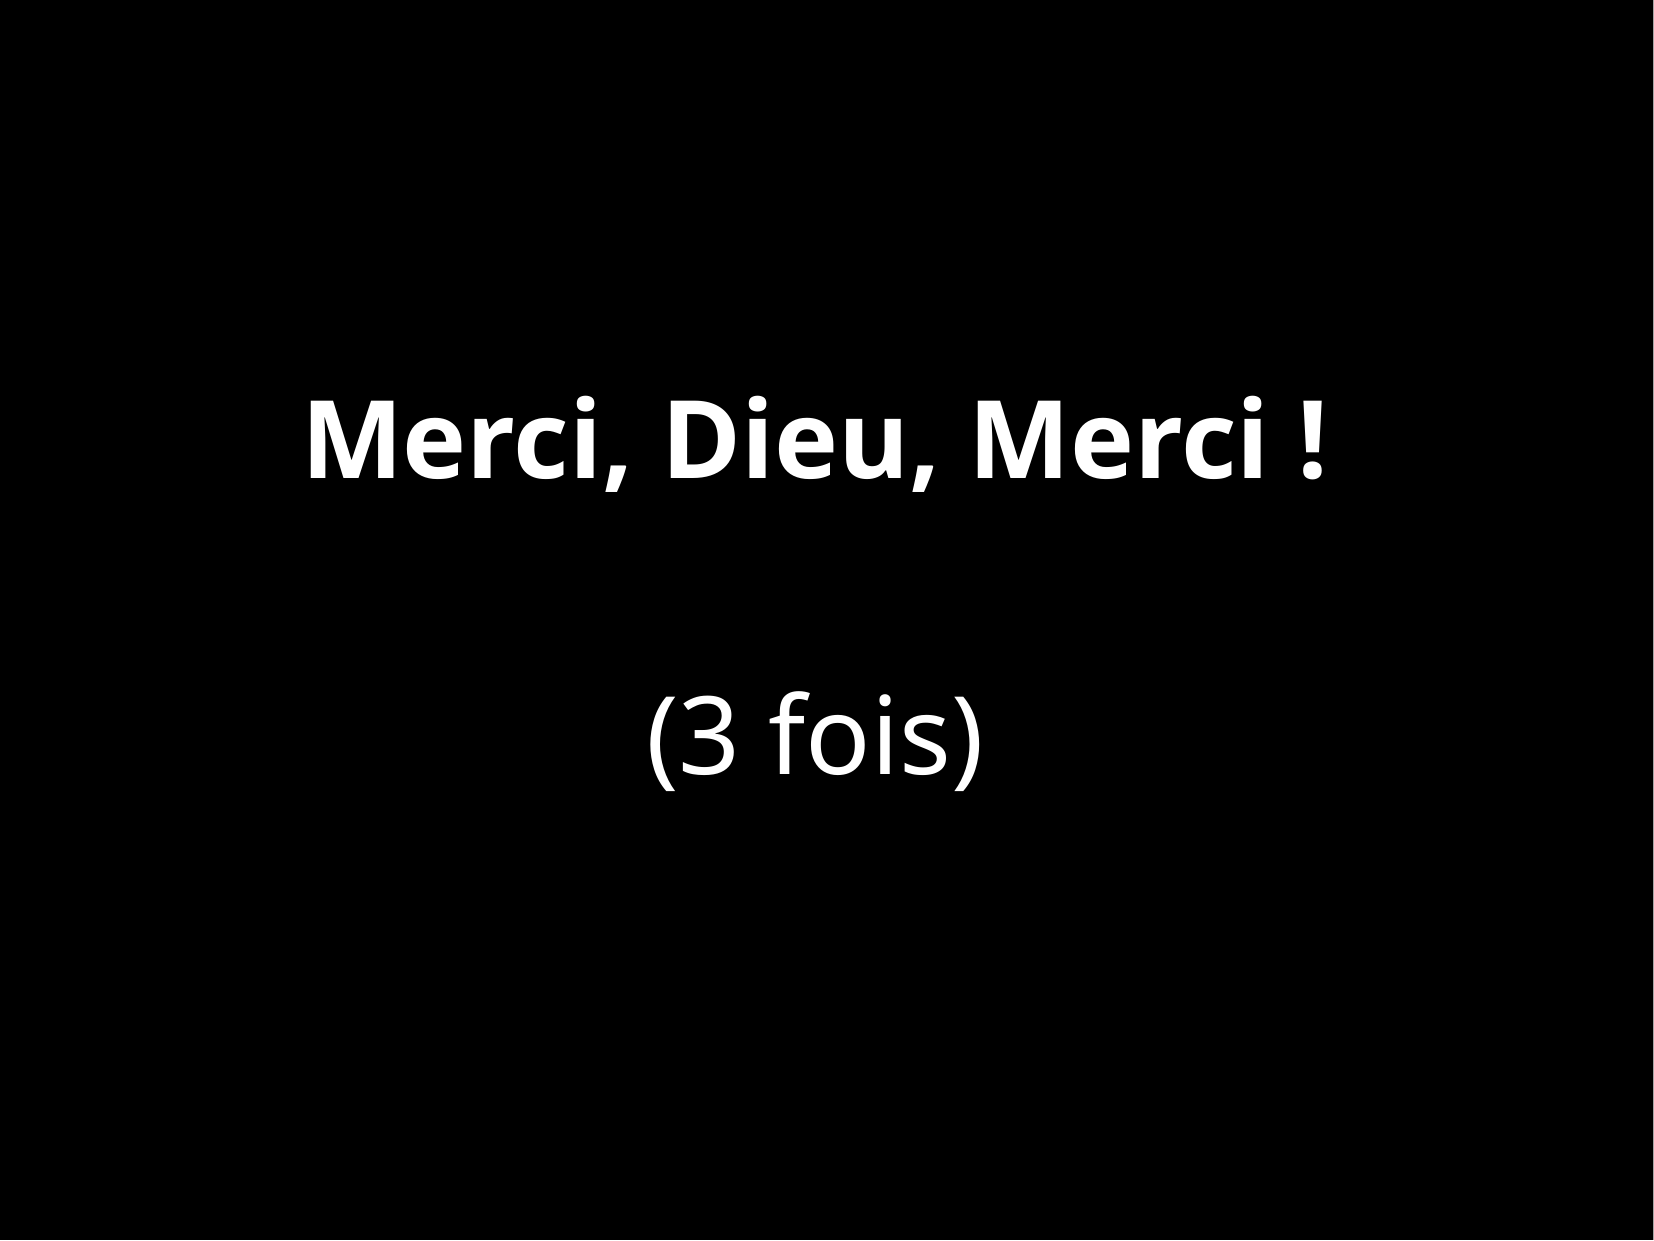

# Merci, Dieu, Merci !
(3 fois)